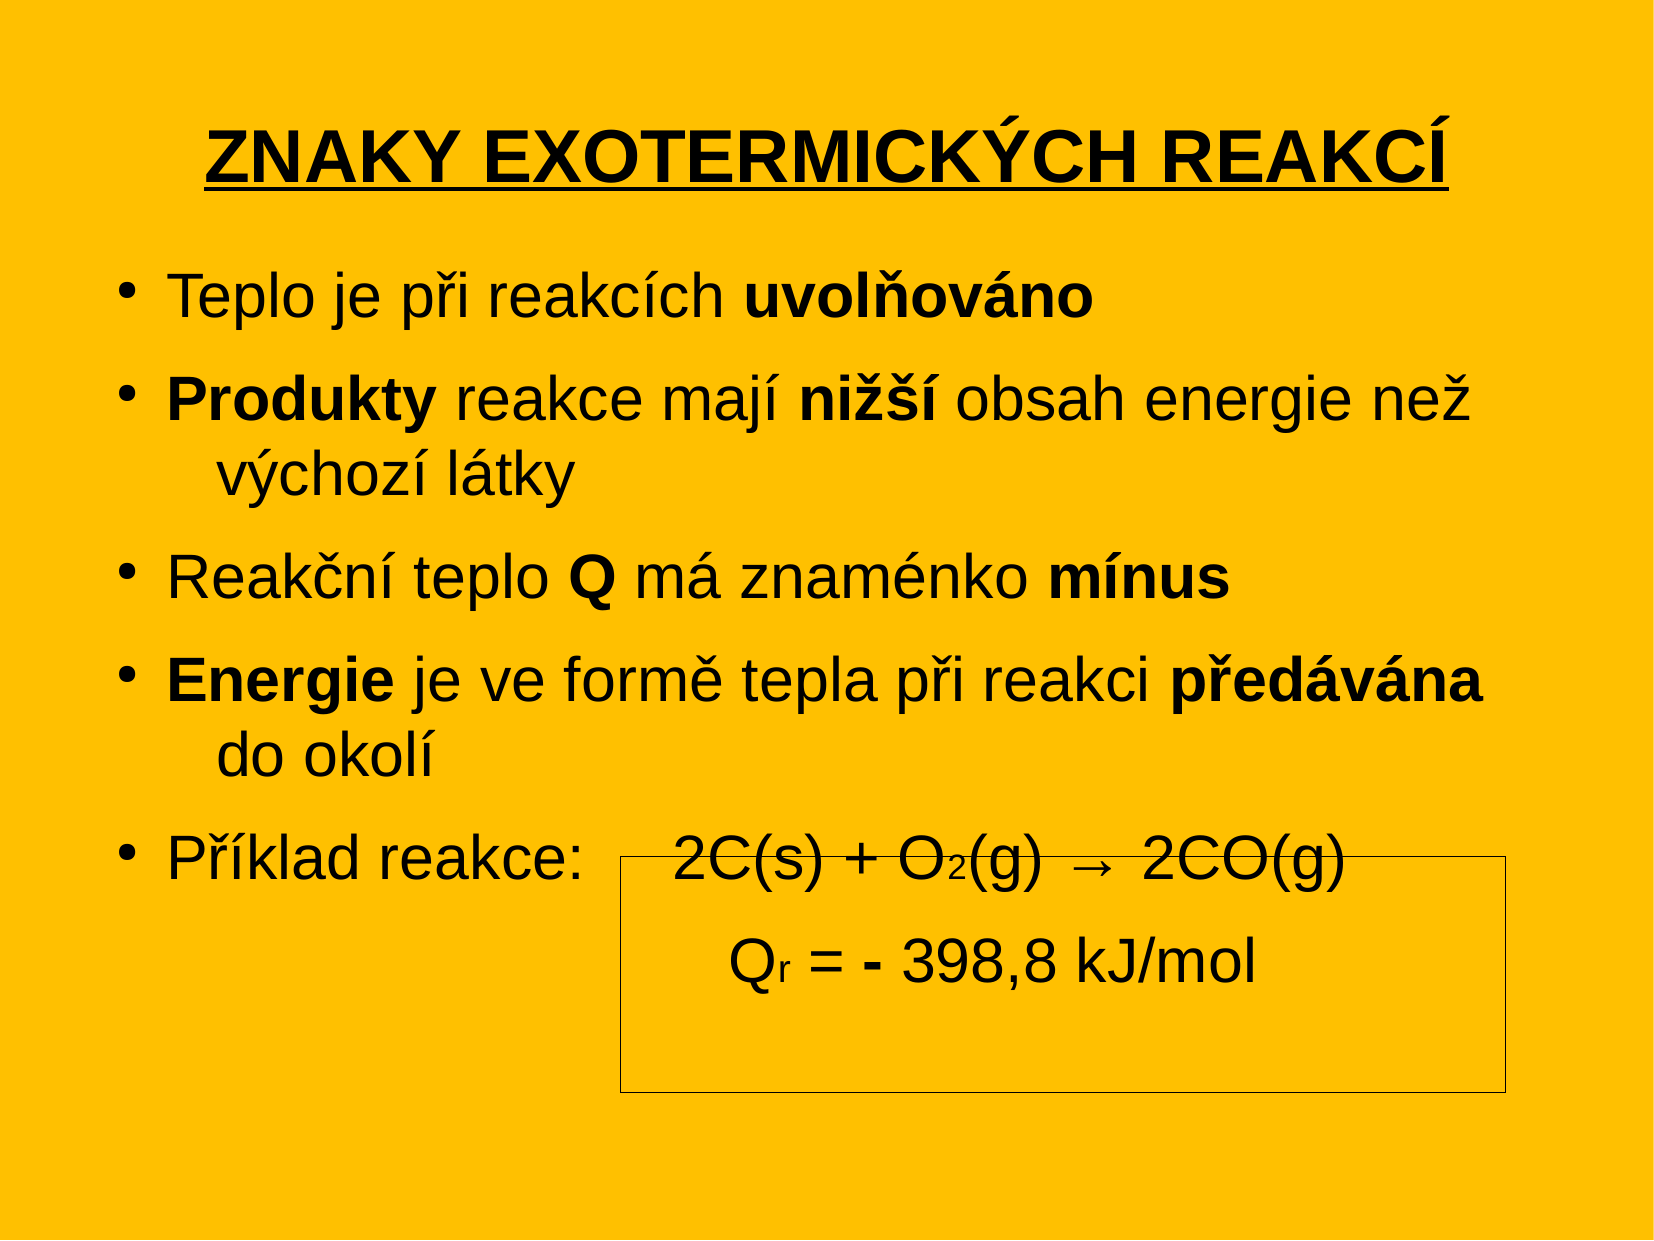

Teplo je při reakcích uvolňováno
Produkty reakce mají nižší obsah energie než výchozí látky
Reakční teplo Q má znaménko mínus
Energie je ve formě tepla při reakci předávána do okolí
Příklad reakce: 2C(s) + O2(g) → 2CO(g)
	 Qr = - 398,8 kJ/mol
# ZNAKY EXOTERMICKÝCH REAKCÍ